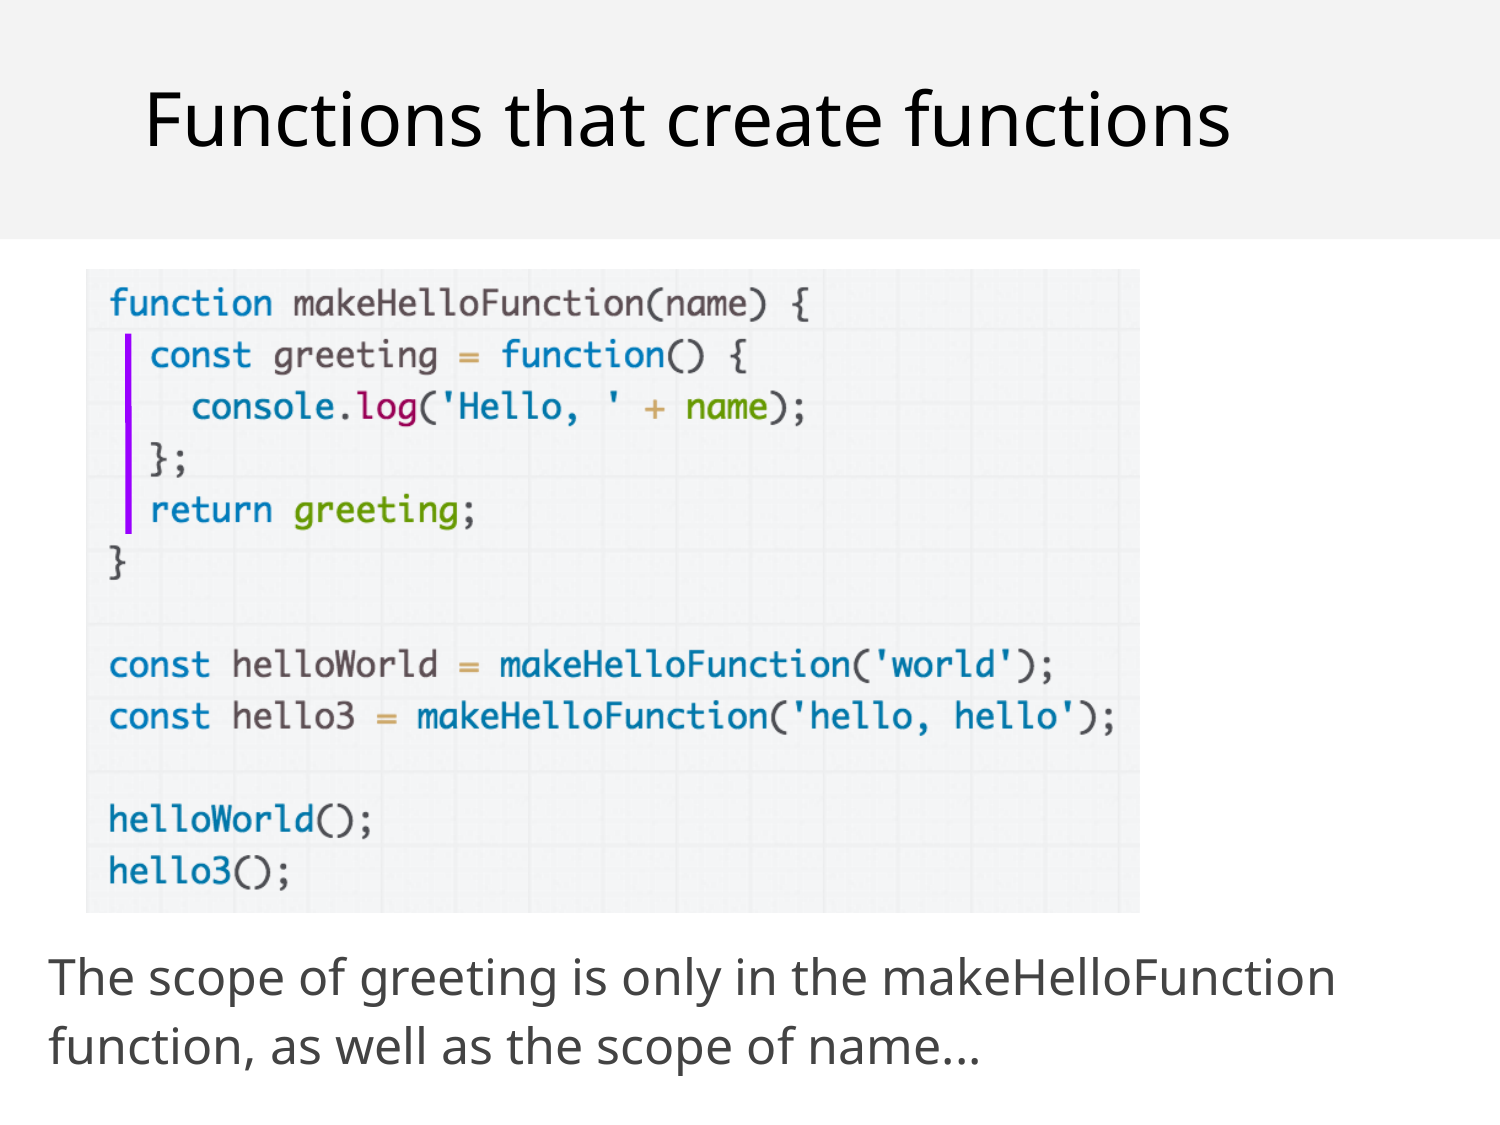

# Functions that create functions
The scope of greeting is only in the makeHelloFunction function, as well as the scope of name...